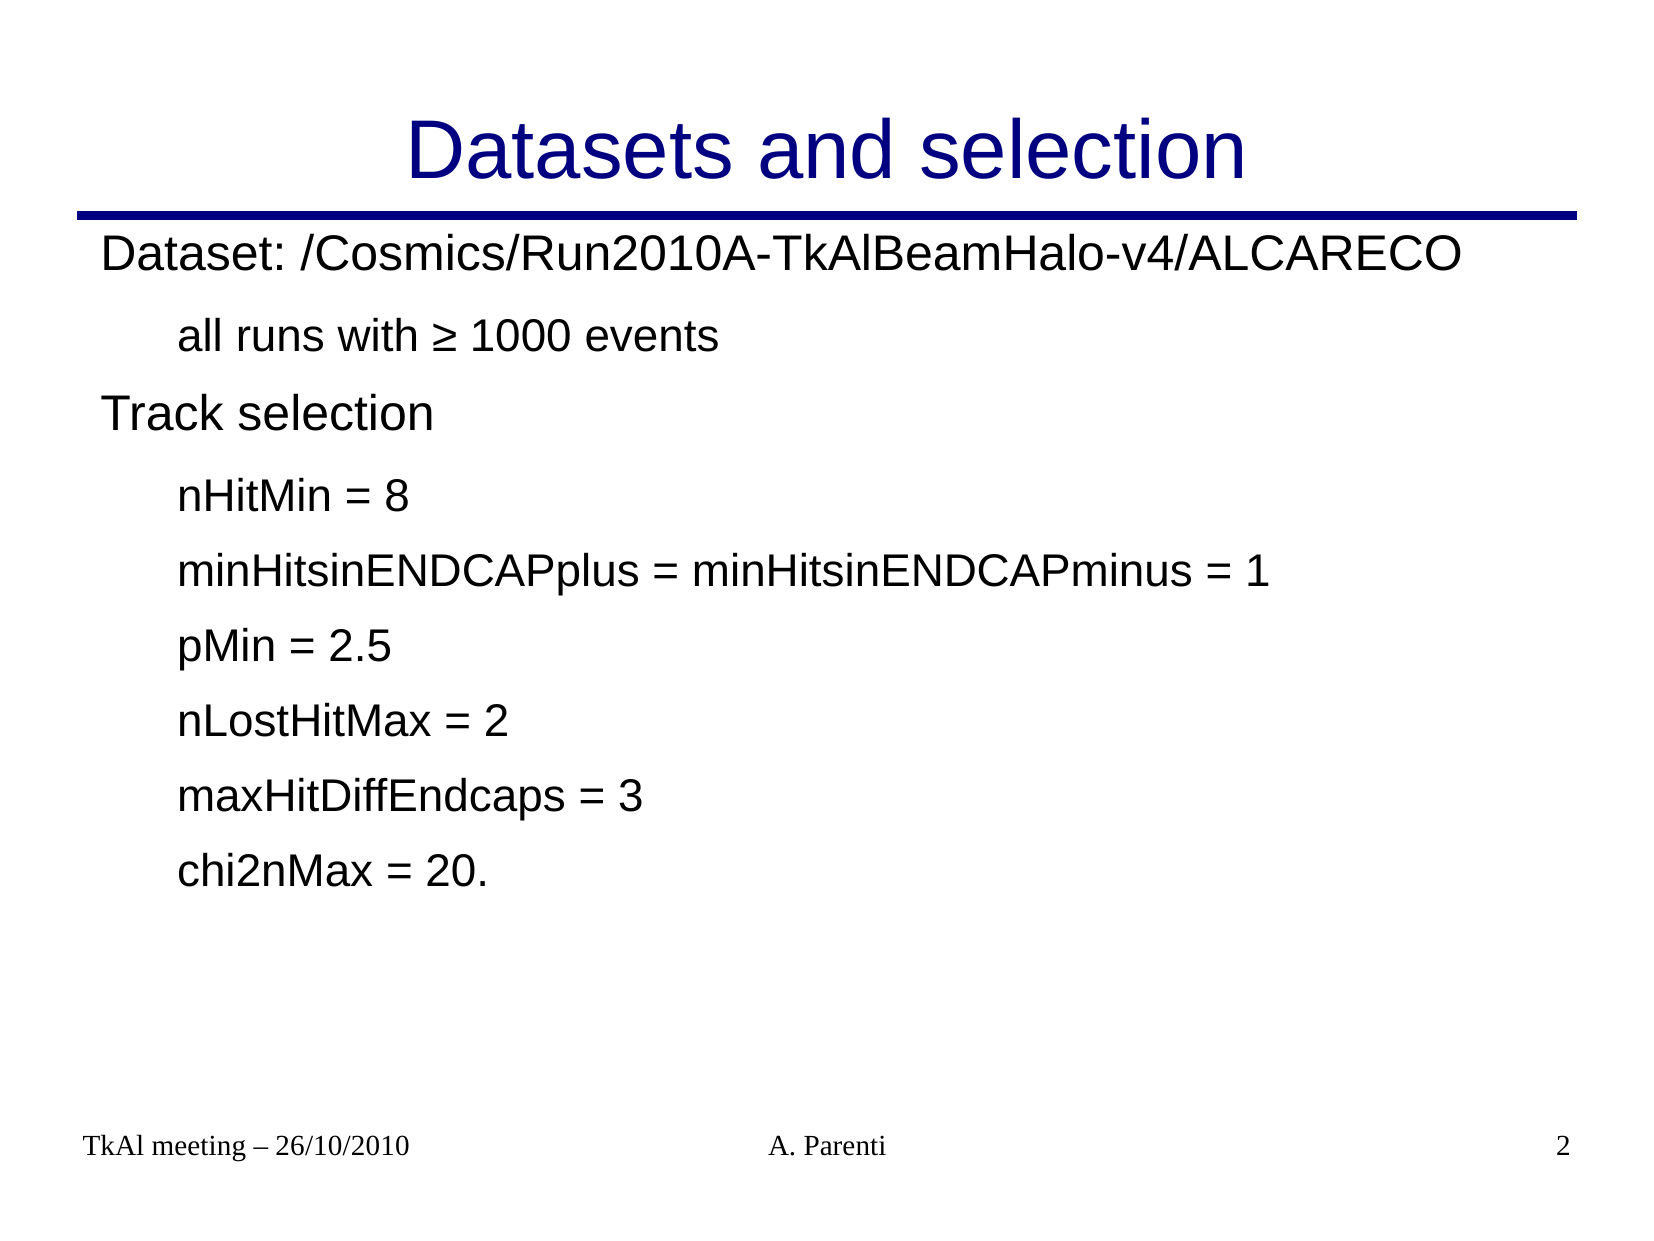

# Datasets and selection
Dataset: /Cosmics/Run2010A-TkAlBeamHalo-v4/ALCARECO
all runs with ≥ 1000 events
Track selection
nHitMin = 8
minHitsinENDCAPplus = minHitsinENDCAPminus = 1
pMin = 2.5
nLostHitMax = 2
maxHitDiffEndcaps = 3
chi2nMax = 20.
2